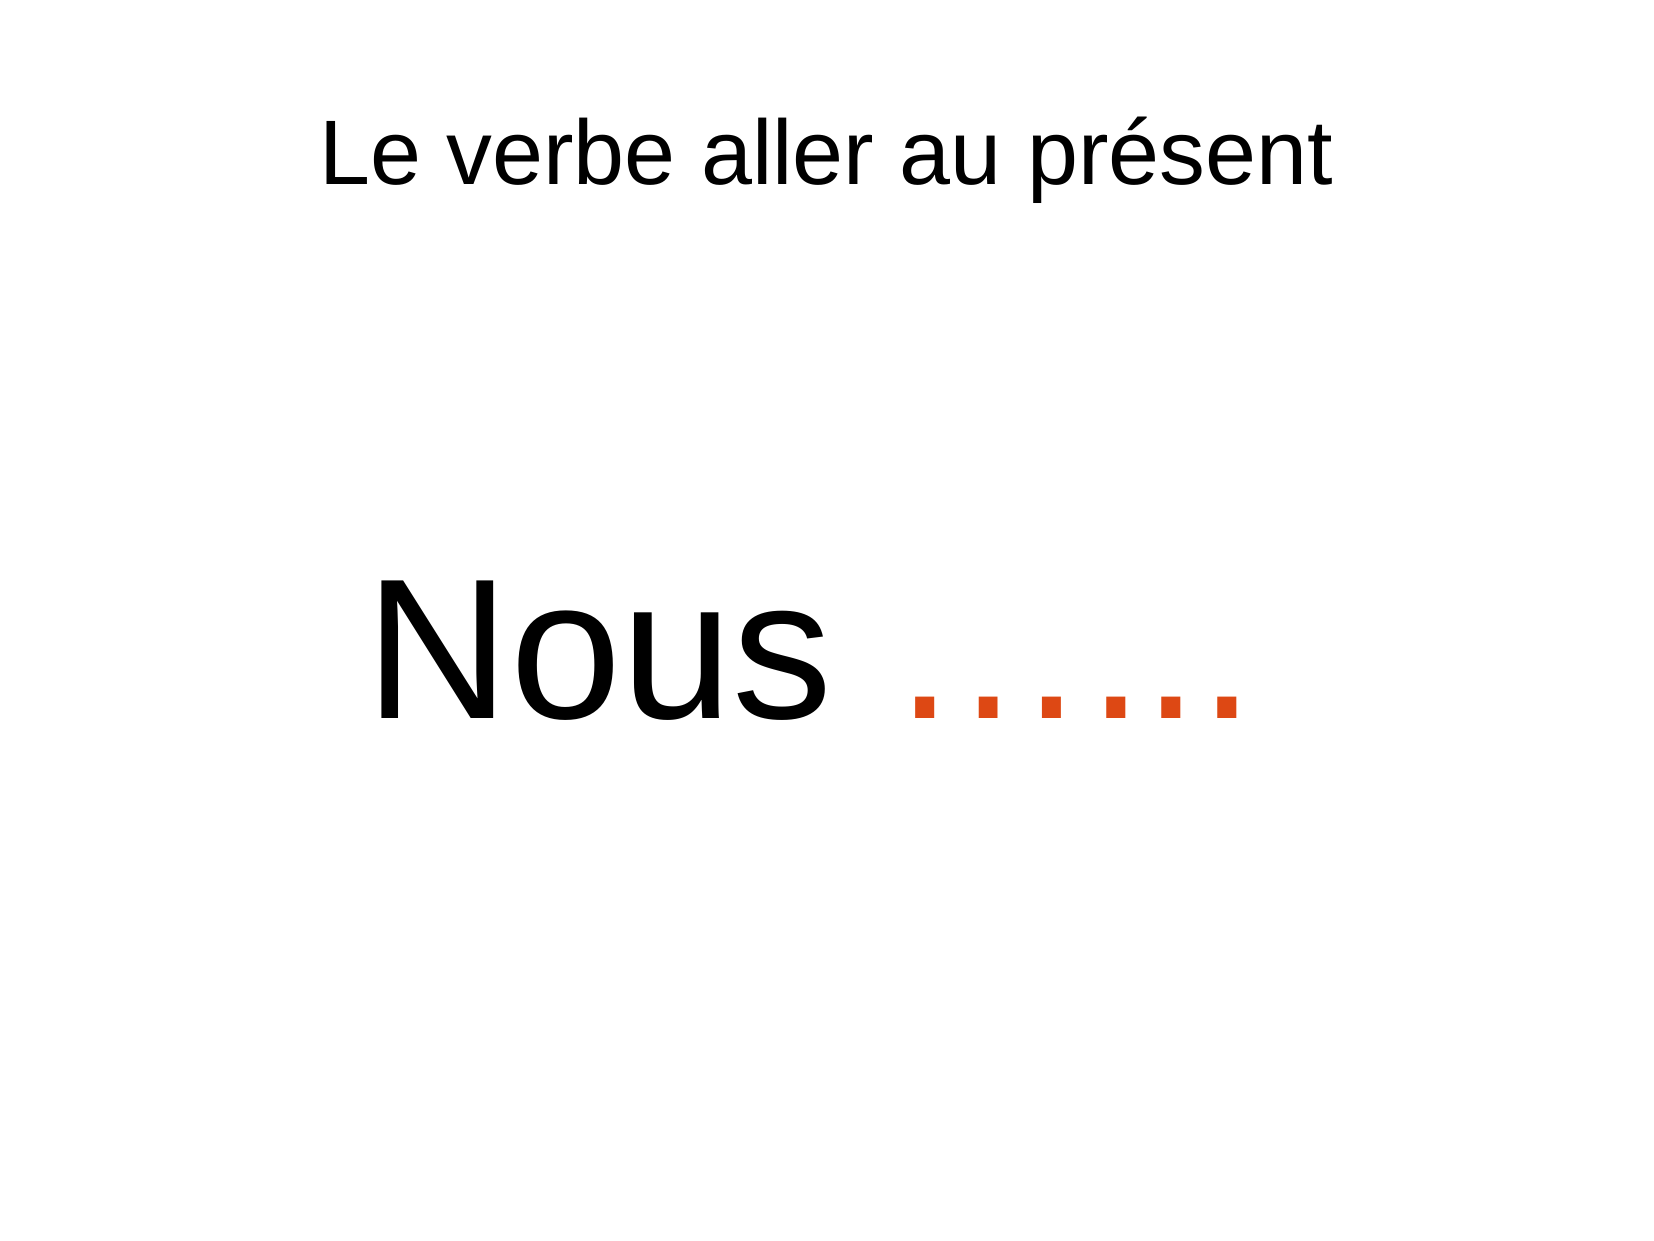

# Le verbe aller au présent
Nous …...